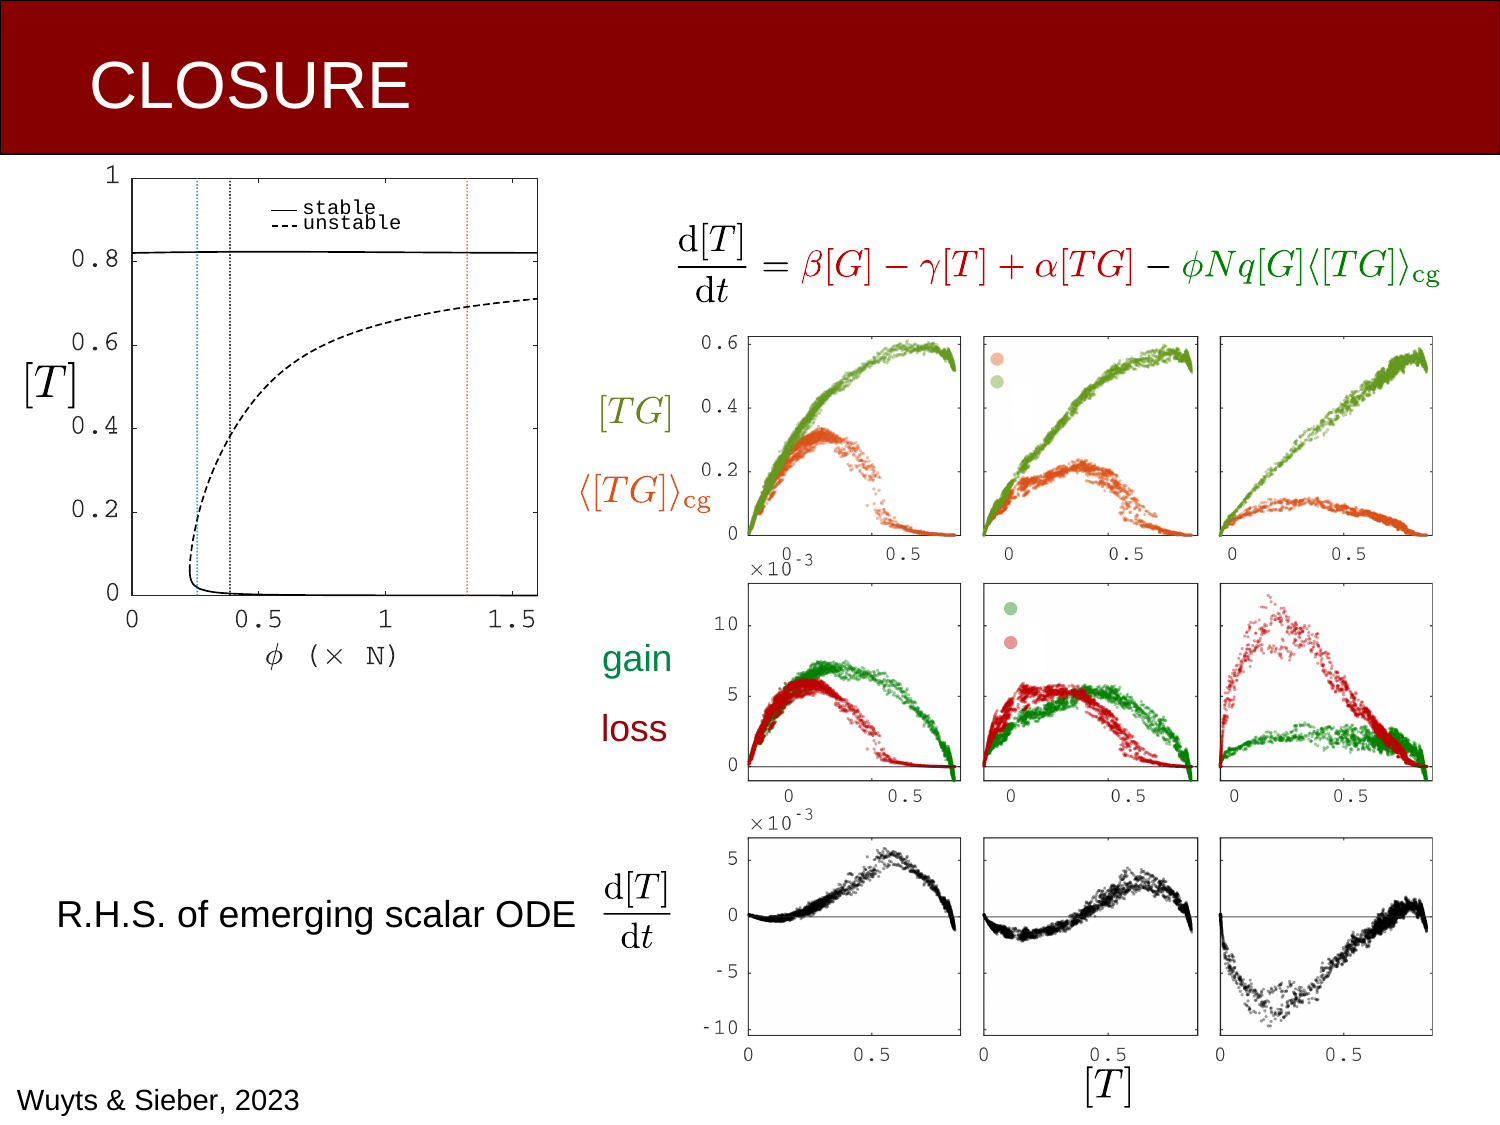

# CLOSURE
gain
loss
R.H.S. of emerging scalar ODE
Wuyts & Sieber, 2023